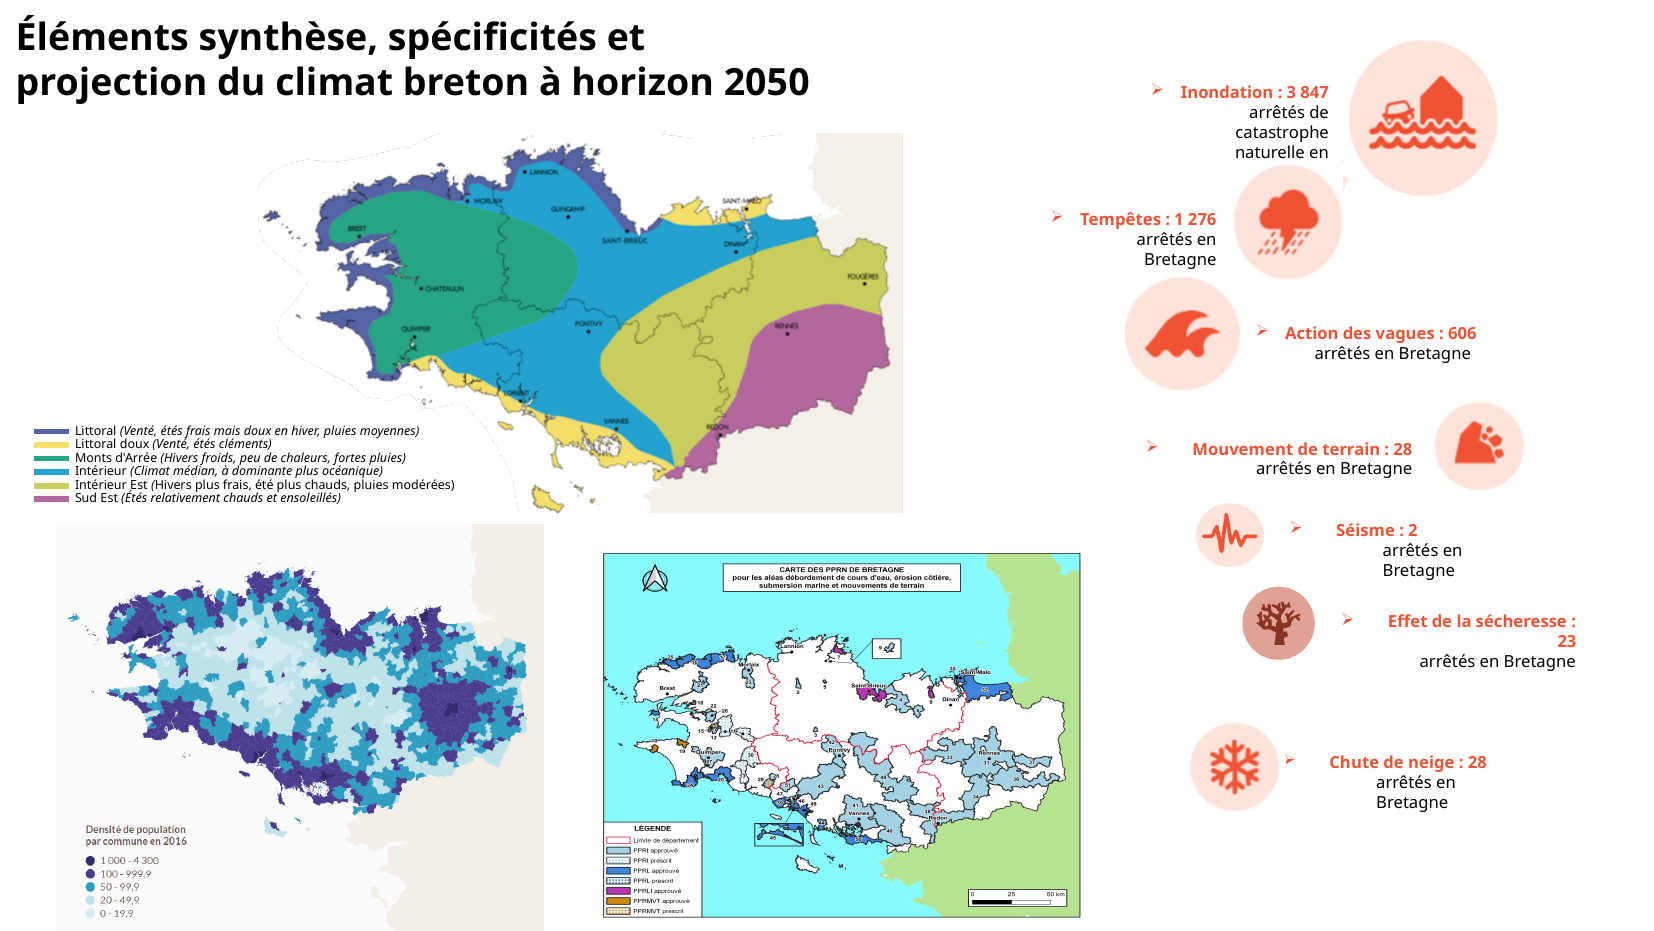

Éléments synthèse, spécificités et projection du climat breton à horizon 2050
Inondation : 3 847
arrêtés de catastrophe naturelle en Bretagne
Littoral (Venté, étés frais mais doux en hiver, pluies moyennes)
Littoral doux (Venté, étés cléments)
Monts d'Arrée (Hivers froids, peu de chaleurs, fortes pluies)
Intérieur (Climat médian, à dominante plus océanique)
Intérieur Est (Hivers plus frais, été plus chauds, pluies modérées)
Sud Est (Étés relativement chauds et ensoleillés)
Tempêtes : 1 276
arrêtés en Bretagne
Action des vagues : 606 arrêtés en Bretagne
Mouvement de terrain : 28
arrêtés en Bretagne
Séisme : 2
arrêtés en Bretagne
Effet de la sécheresse : 23
arrêtés en Bretagne
Chute de neige : 28 arrêtés en Bretagne